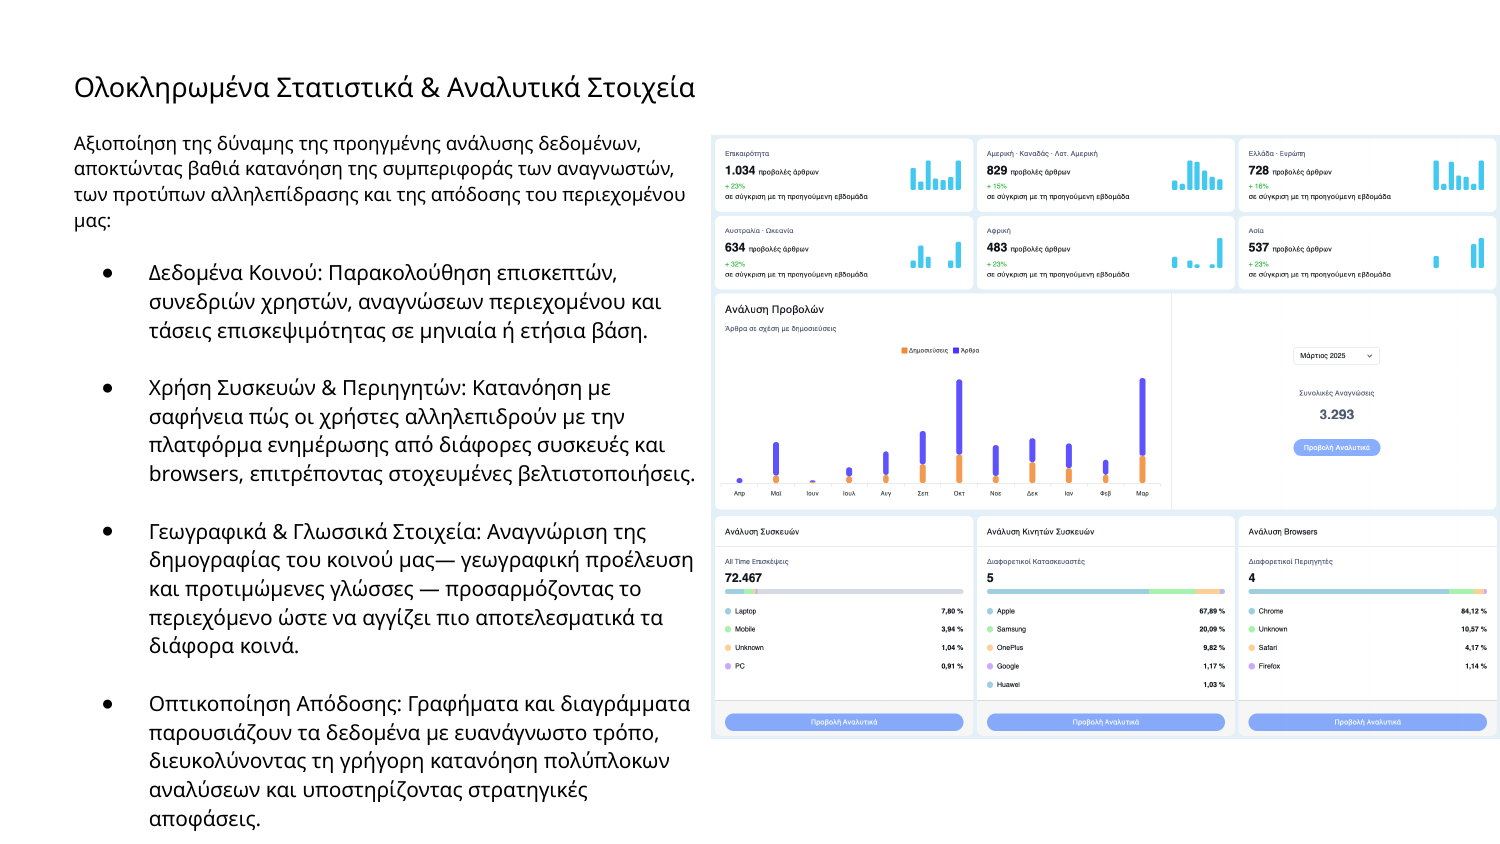

Ολοκληρωμένα Στατιστικά & Αναλυτικά Στοιχεία
Αξιοποίηση της δύναμης της προηγμένης ανάλυσης δεδομένων, αποκτώντας βαθιά κατανόηση της συμπεριφοράς των αναγνωστών, των προτύπων αλληλεπίδρασης και της απόδοσης του περιεχομένου μας:
Δεδομένα Κοινού: Παρακολούθηση επισκεπτών, συνεδριών χρηστών, αναγνώσεων περιεχομένου και τάσεις επισκεψιμότητας σε μηνιαία ή ετήσια βάση.
Χρήση Συσκευών & Περιηγητών: Κατανόηση με σαφήνεια πώς οι χρήστες αλληλεπιδρούν με την πλατφόρμα ενημέρωσης από διάφορες συσκευές και browsers, επιτρέποντας στοχευμένες βελτιστοποιήσεις.
Γεωγραφικά & Γλωσσικά Στοιχεία: Αναγνώριση της δημογραφίας του κοινού μας— γεωγραφική προέλευση και προτιμώμενες γλώσσες — προσαρμόζοντας το περιεχόμενο ώστε να αγγίζει πιο αποτελεσματικά τα διάφορα κοινά.
Οπτικοποίηση Απόδοσης: Γραφήματα και διαγράμματα παρουσιάζουν τα δεδομένα με ευανάγνωστο τρόπο, διευκολύνοντας τη γρήγορη κατανόηση πολύπλοκων αναλύσεων και υποστηρίζοντας στρατηγικές αποφάσεις.